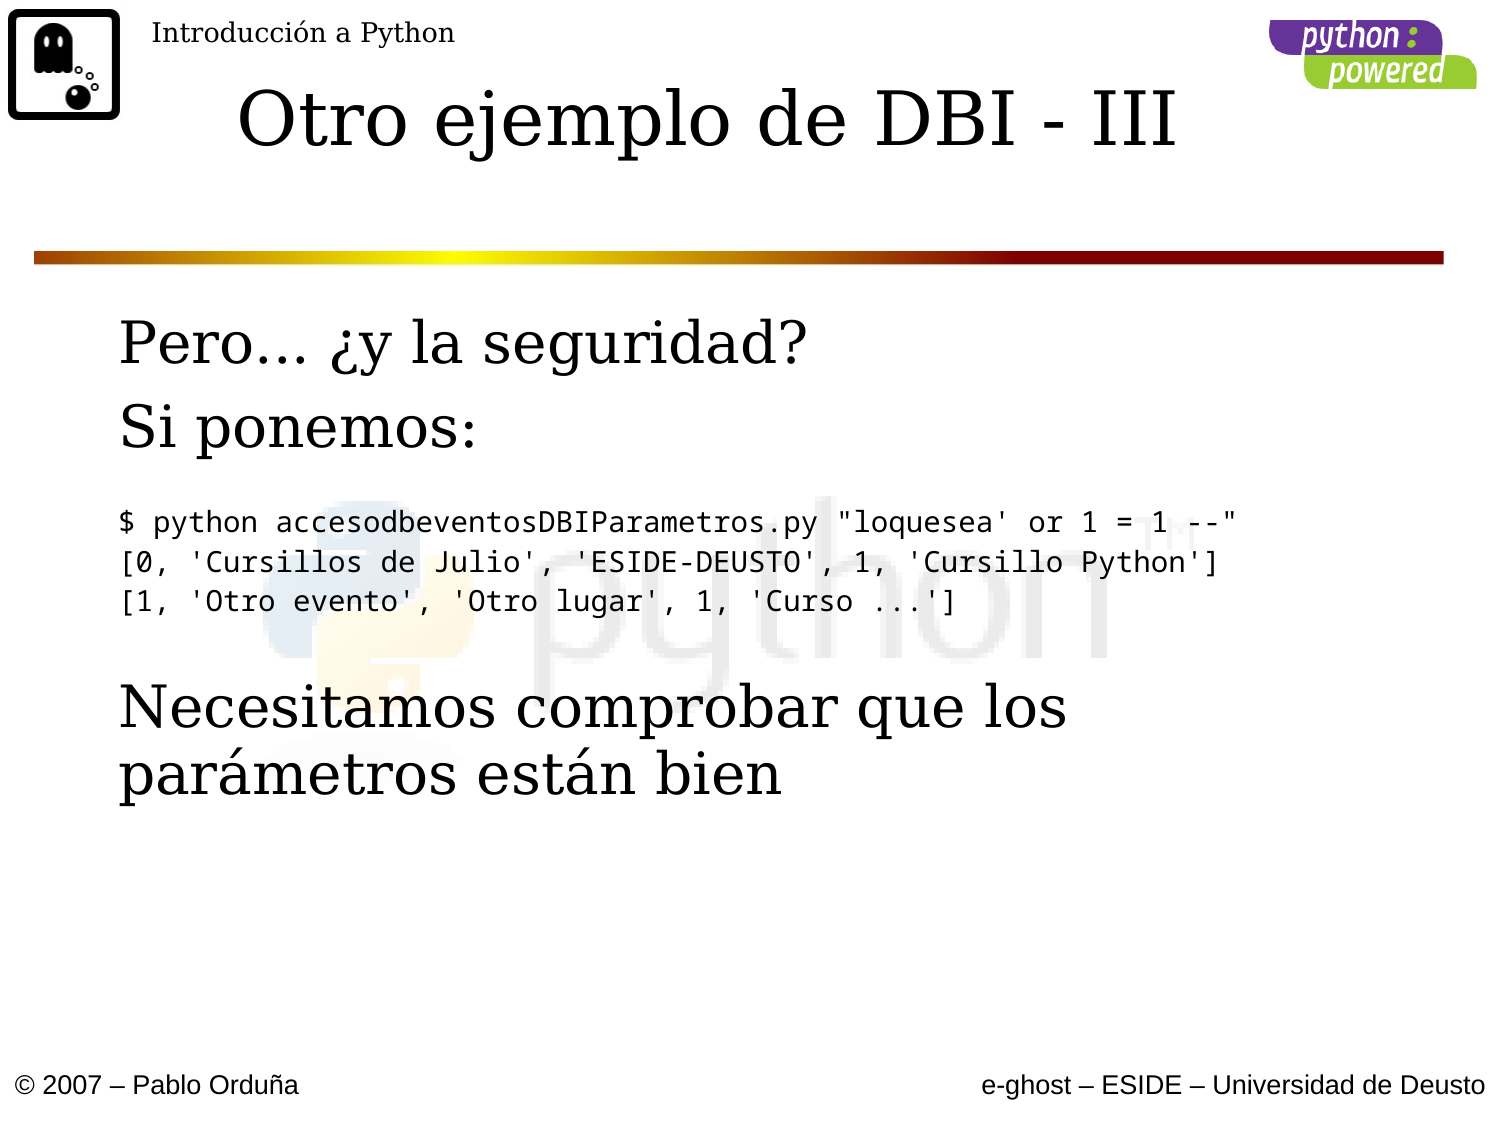

# Otro ejemplo de DBI - III
Pero... ¿y la seguridad?
Si ponemos:
$ python accesodbeventosDBIParametros.py "loquesea' or 1 = 1 --"
[0, 'Cursillos de Julio', 'ESIDE-DEUSTO', 1, 'Cursillo Python']
[1, 'Otro evento', 'Otro lugar', 1, 'Curso ...']
Necesitamos comprobar que los parámetros están bien